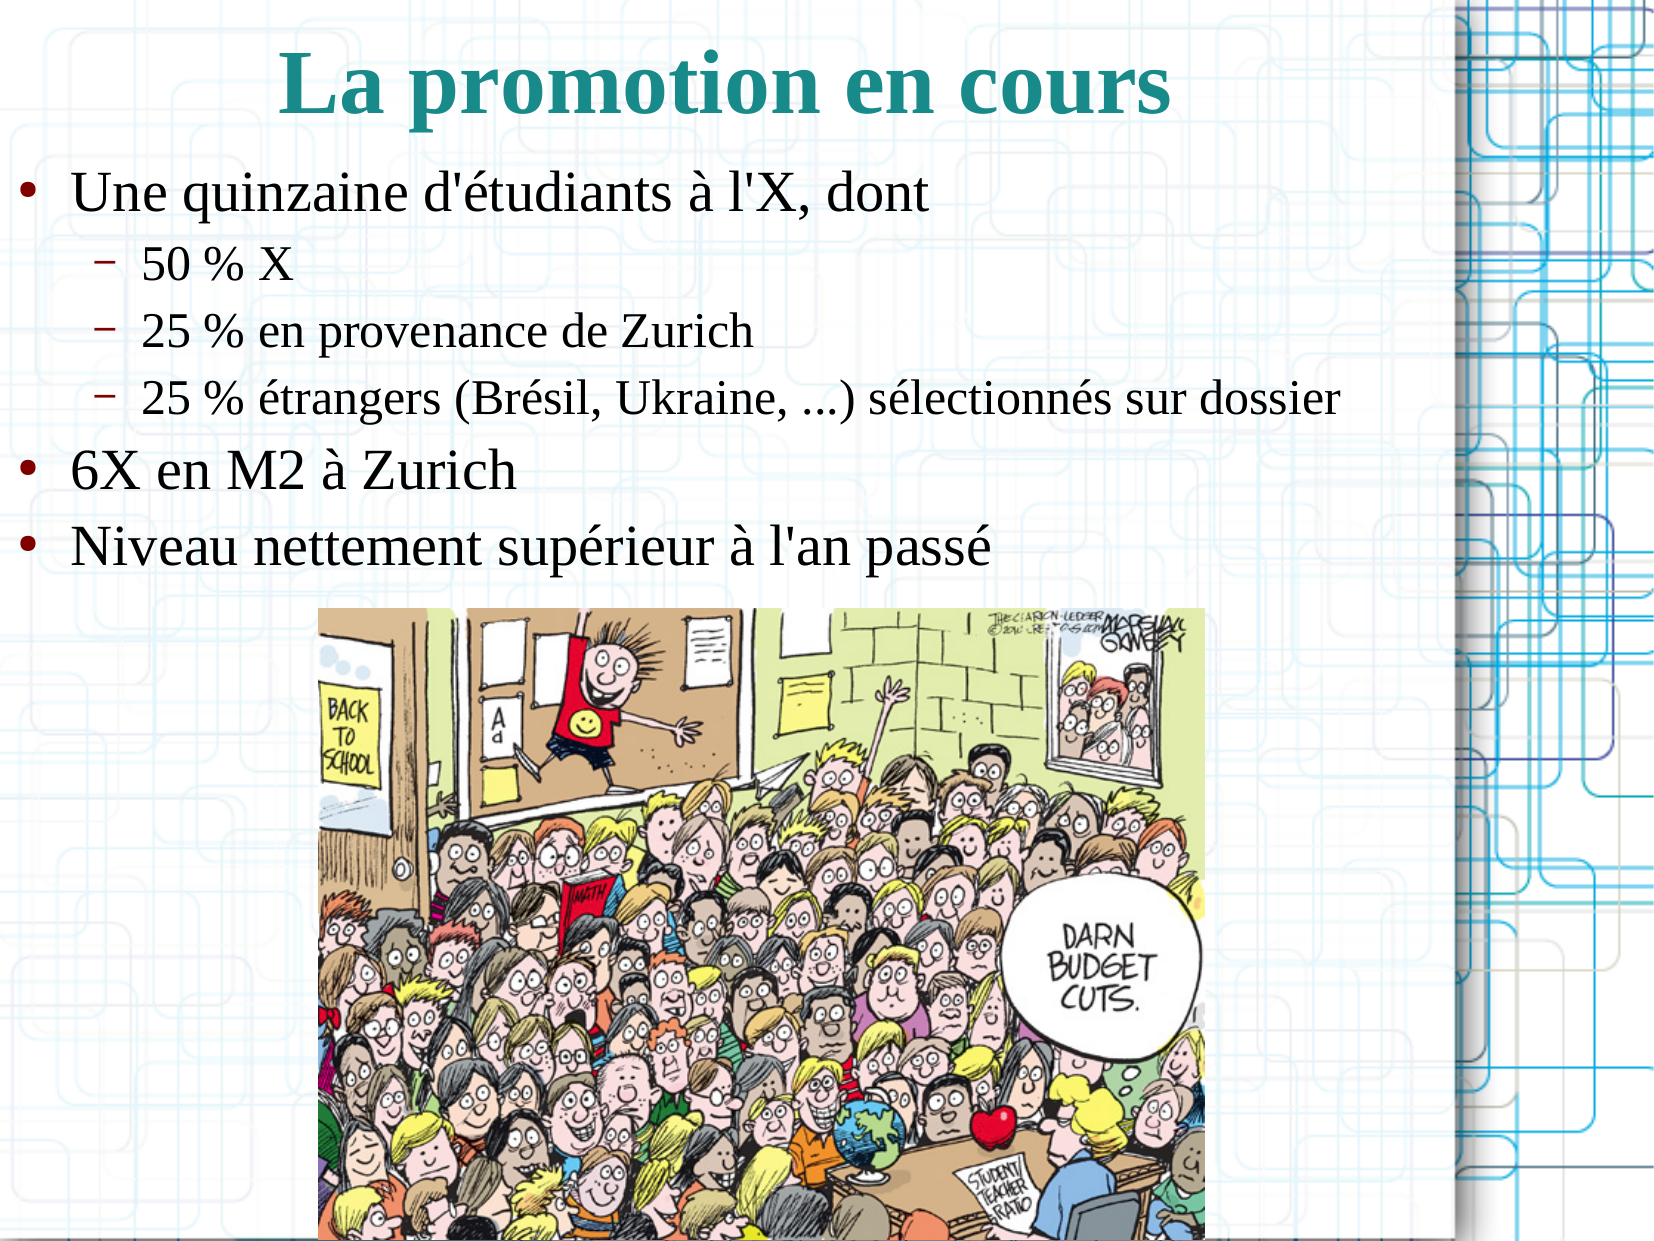

# La promotion en cours
Une quinzaine d'étudiants à l'X, dont
50 % X
25 % en provenance de Zurich
25 % étrangers (Brésil, Ukraine, ...) sélectionnés sur dossier
6X en M2 à Zurich
Niveau nettement supérieur à l'an passé